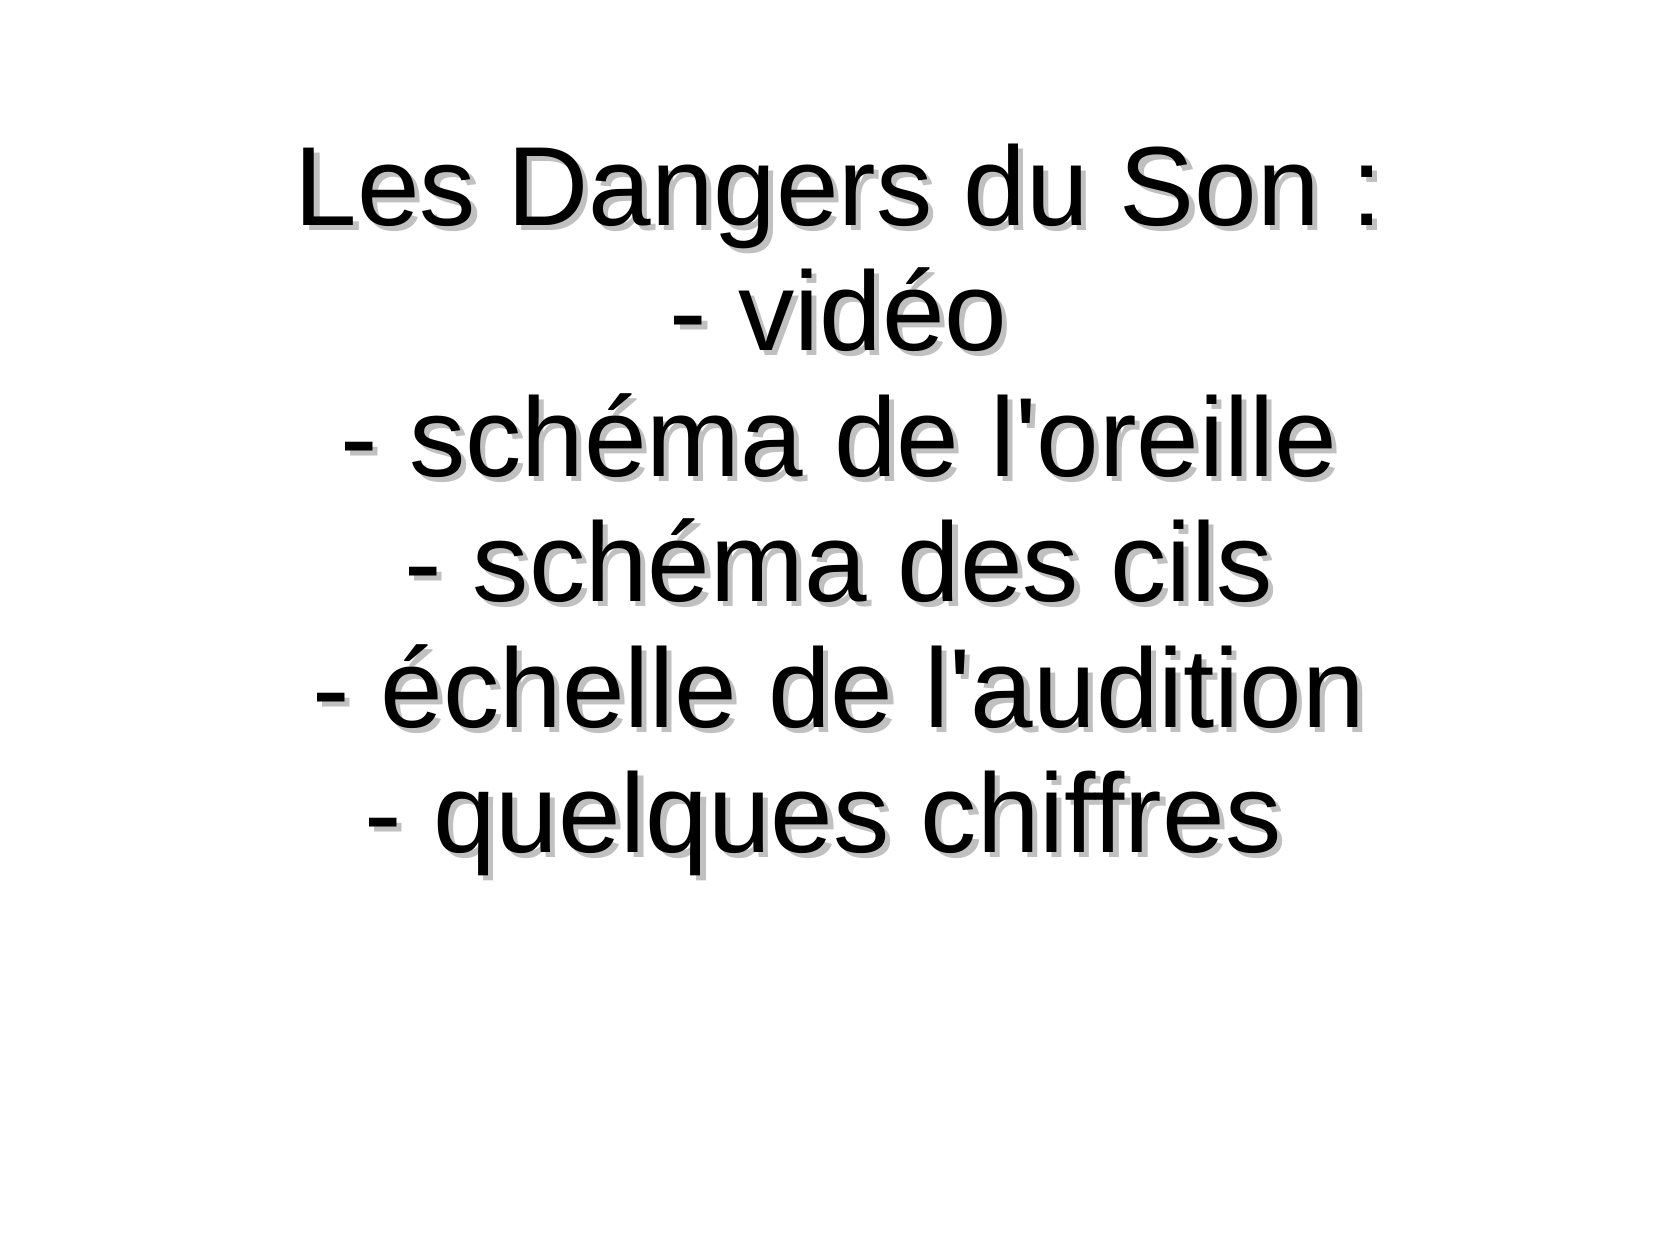

# Les Dangers du Son :
- vidéo
- schéma de l'oreille
- schéma des cils
- échelle de l'audition
- quelques chiffres